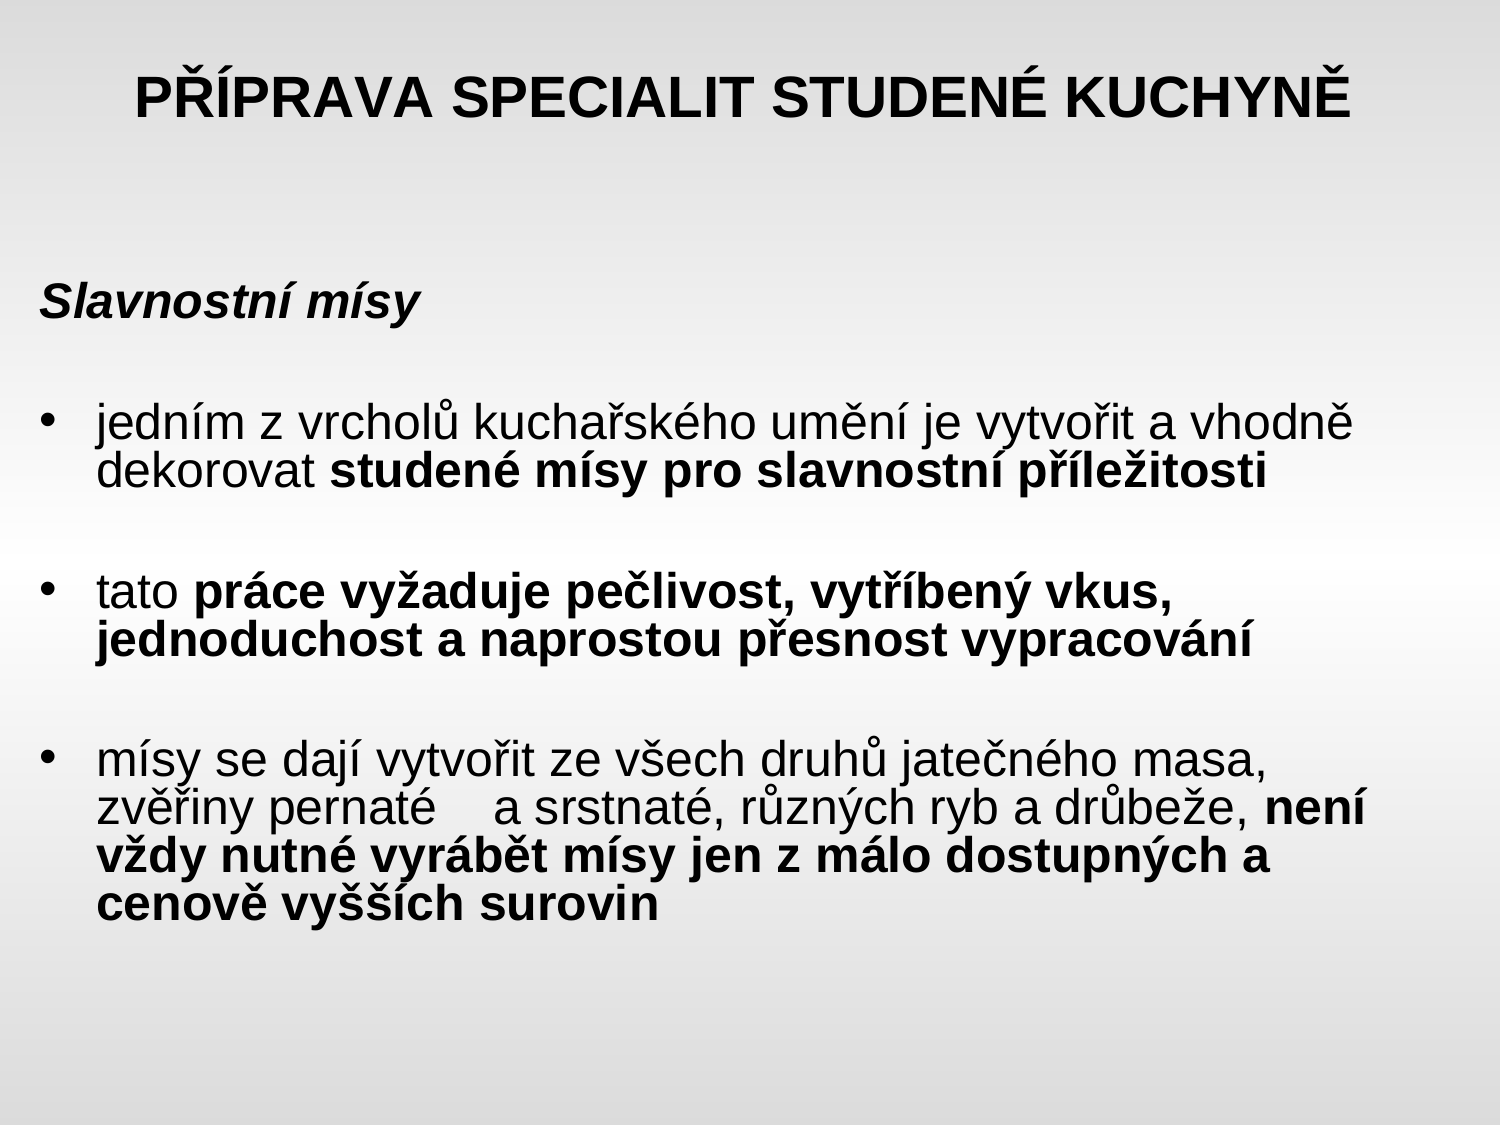

# PŘÍPRAVA SPECIALIT STUDENÉ KUCHYNĚ
Slavnostní mísy
jedním z vrcholů kuchařského umění je vytvořit a vhodně dekorovat studené mísy pro slavnostní příležitosti
tato práce vyžaduje pečlivost, vytříbený vkus, jednoduchost a naprostou přesnost vypracování
mísy se dají vytvořit ze všech druhů jatečného masa, zvěřiny pernaté a srstnaté, různých ryb a drůbeže, není vždy nutné vyrábět mísy jen z málo dostupných a cenově vyšších surovin